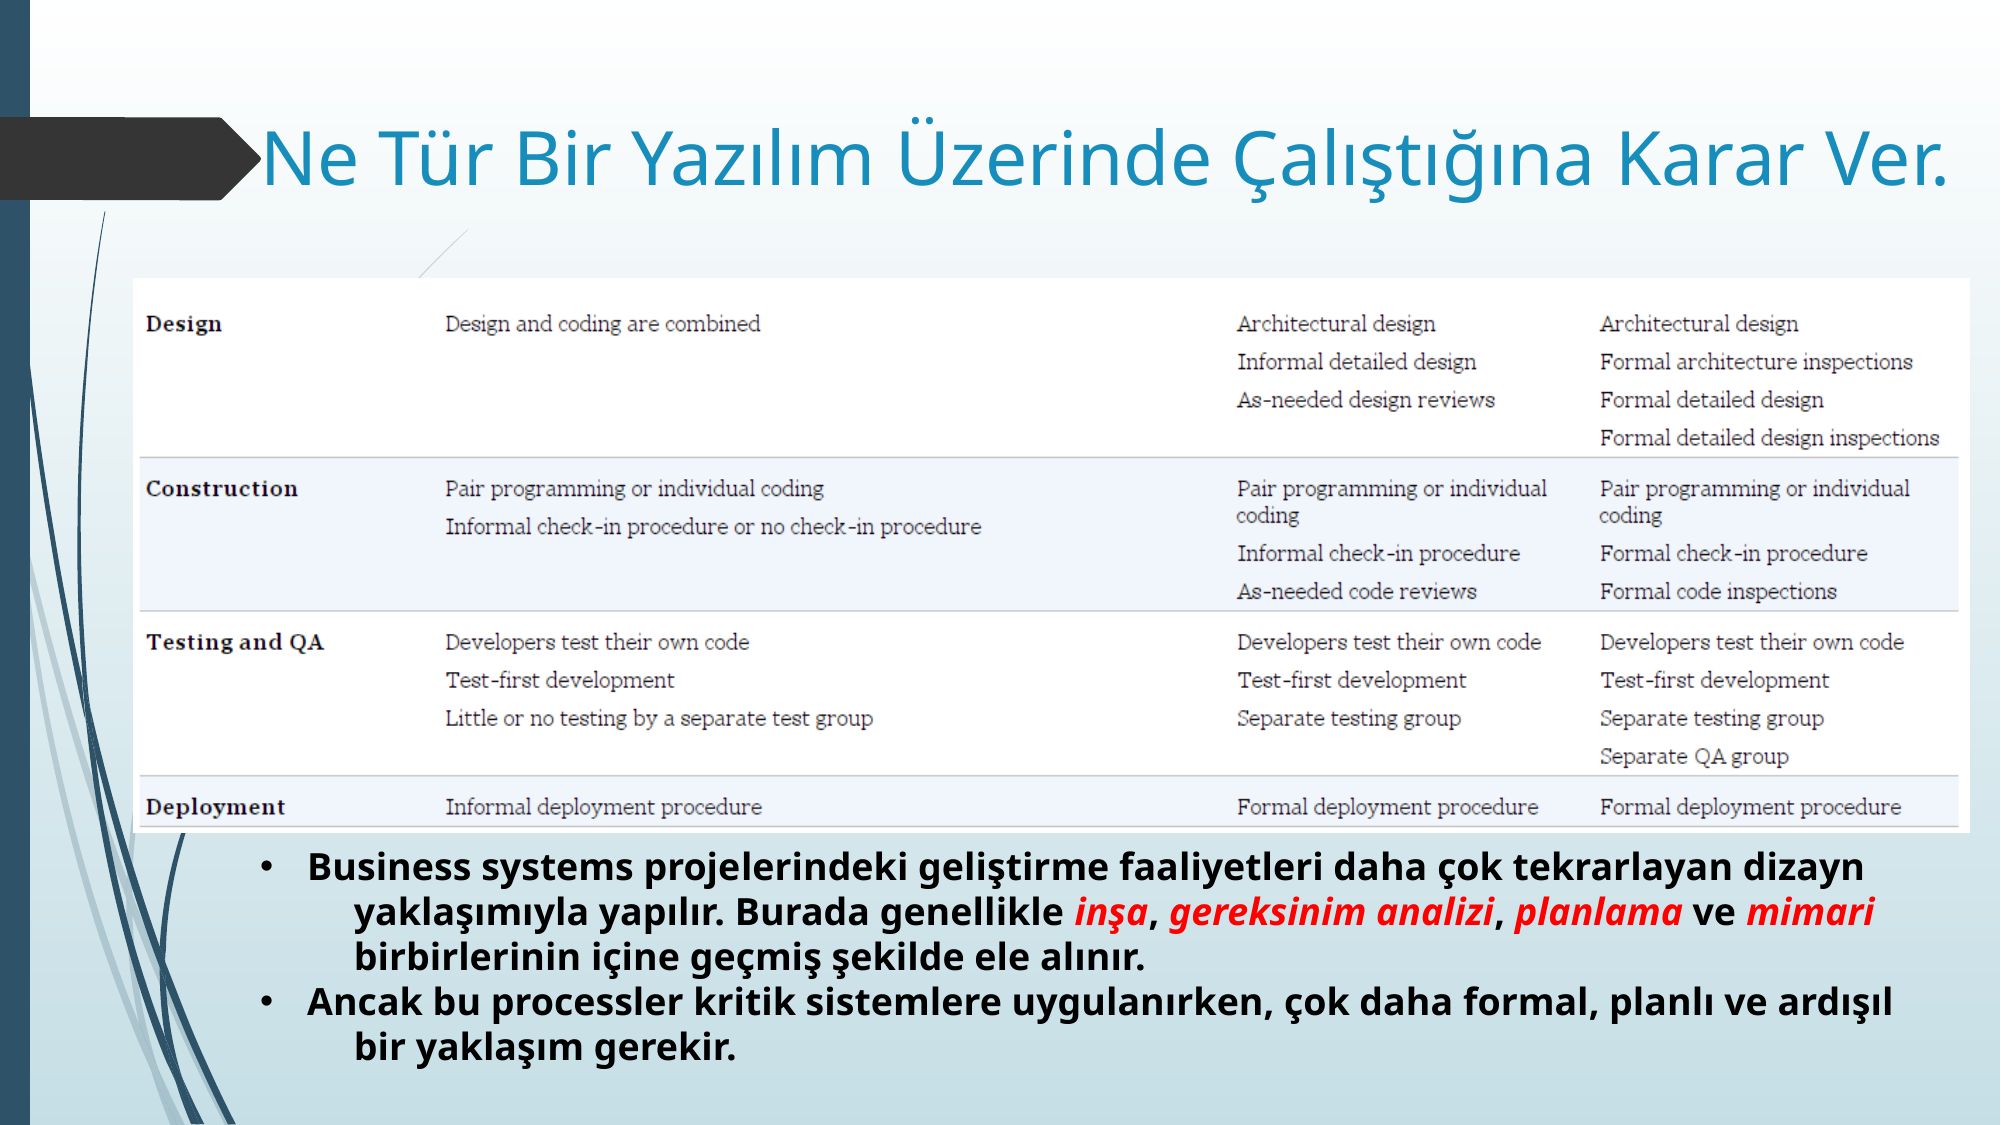

# Ne Tür Bir Yazılım Üzerinde Çalıştığına Karar Ver.
Business systems projelerindeki geliştirme faaliyetleri daha çok tekrarlayan dizayn yaklaşımıyla yapılır. Burada genellikle inşa, gereksinim analizi, planlama ve mimari birbirlerinin içine geçmiş şekilde ele alınır.
Ancak bu processler kritik sistemlere uygulanırken, çok daha formal, planlı ve ardışıl bir yaklaşım gerekir.